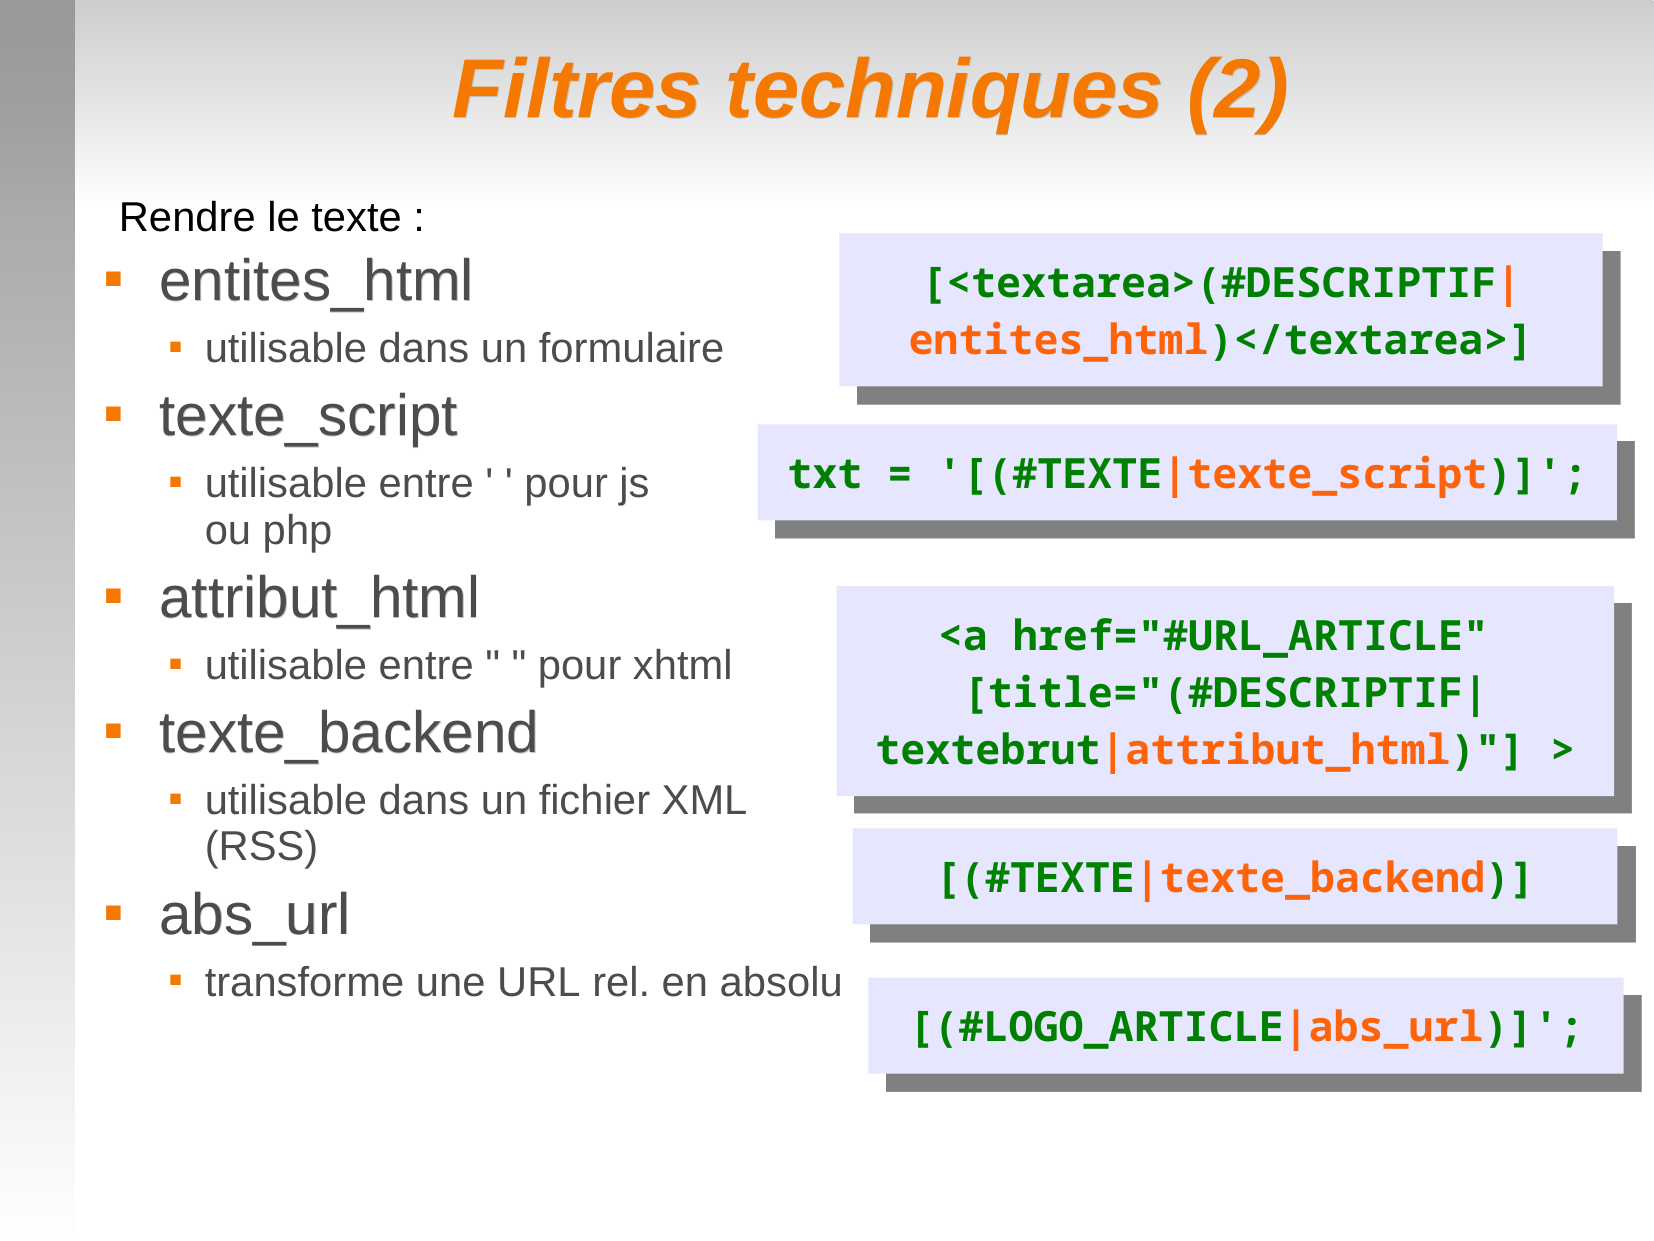

# Filtres techniques (2)
Rendre le texte :
[<textarea>(#DESCRIPTIF|entites_html)</textarea>]
entites_html
utilisable dans un formulaire
texte_script
utilisable entre ' ' pour js
ou php
attribut_html
utilisable entre " " pour xhtml
texte_backend
utilisable dans un fichier XML (RSS)
abs_url
transforme une URL rel. en absolu
txt = '[(#TEXTE|texte_script)]';
<a href="#URL_ARTICLE"
[title="(#DESCRIPTIF|textebrut|attribut_html)"] >
[(#TEXTE|texte_backend)]
[(#LOGO_ARTICLE|abs_url)]';